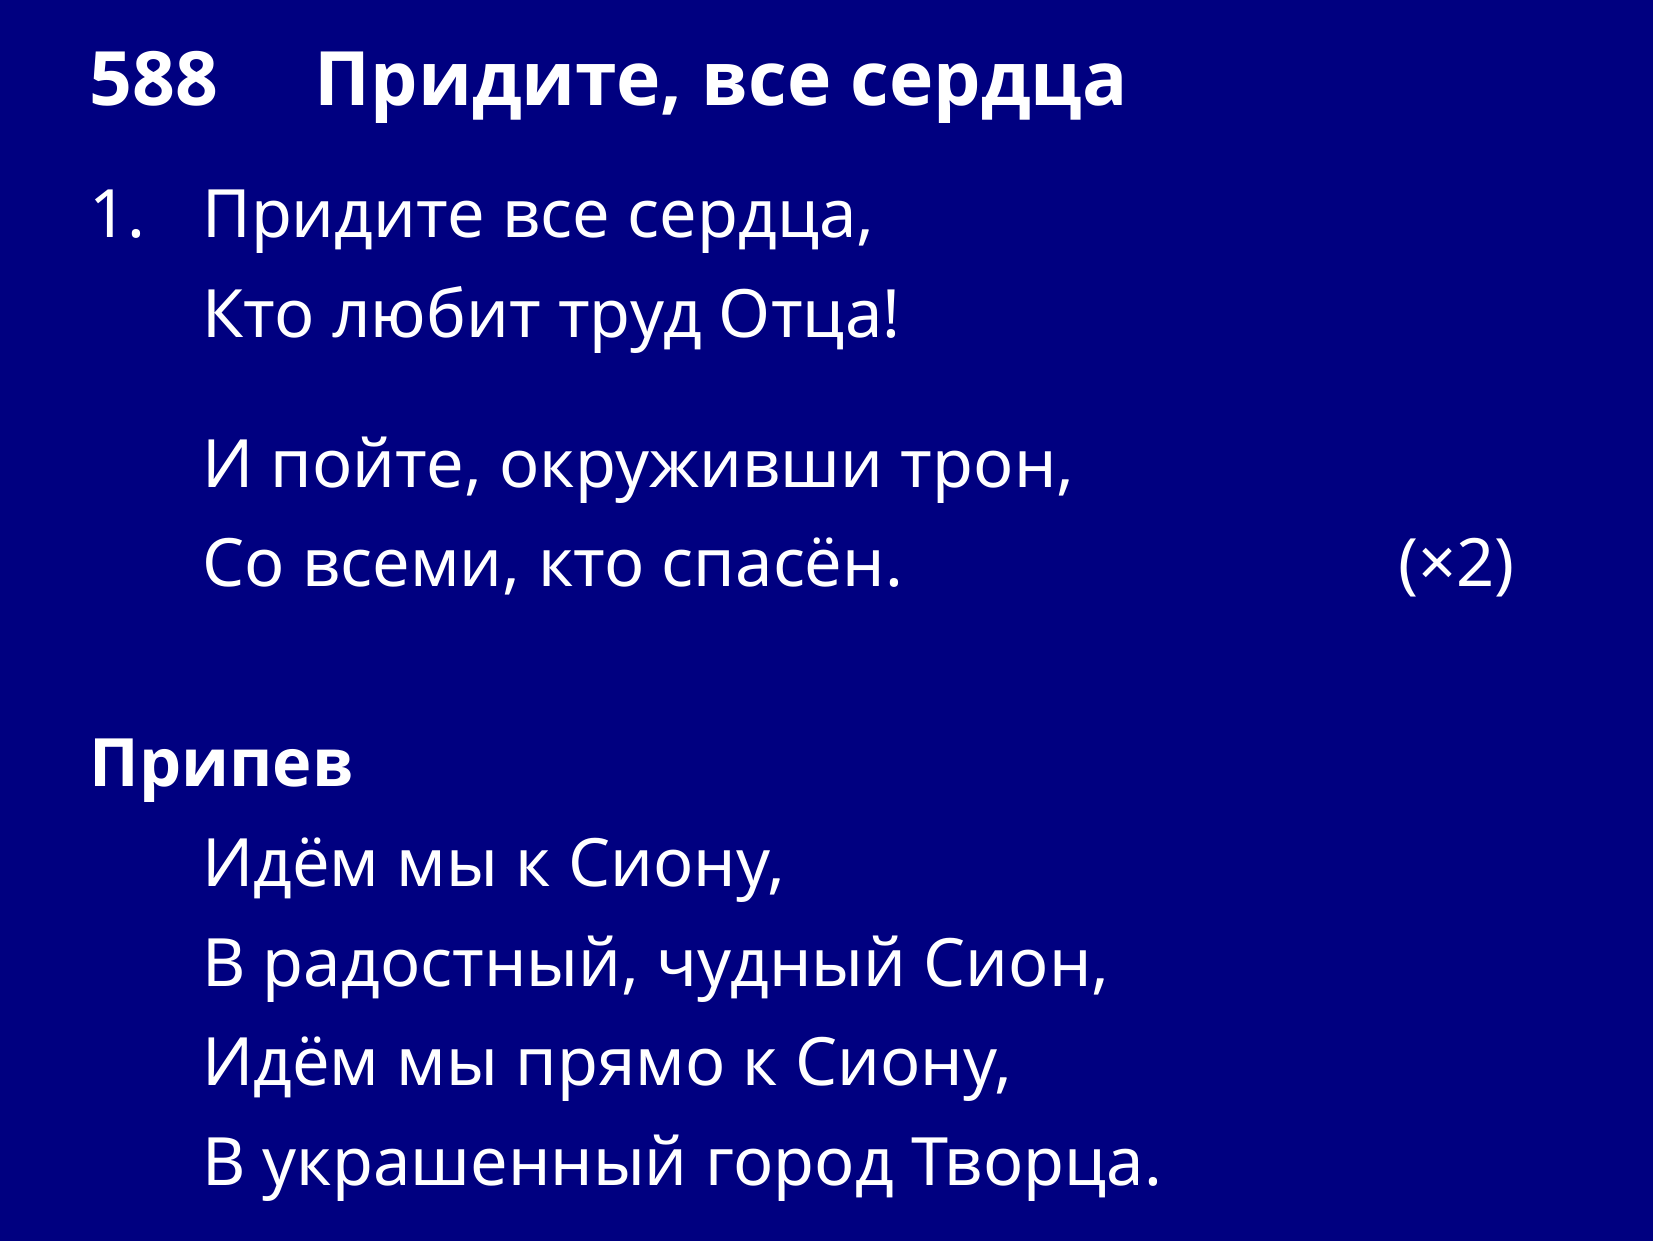

588	Придите, все сердца
1.	Придите все сердца,
	Кто любит труд Отца!
	И пойте, окруживши трон,
	Со всеми, кто спасён.	(×2)
Припев
	Идём мы к Сиону,
	В радостный, чудный Сион,
	Идём мы прямо к Сиону,
	В украшенный город Творца.